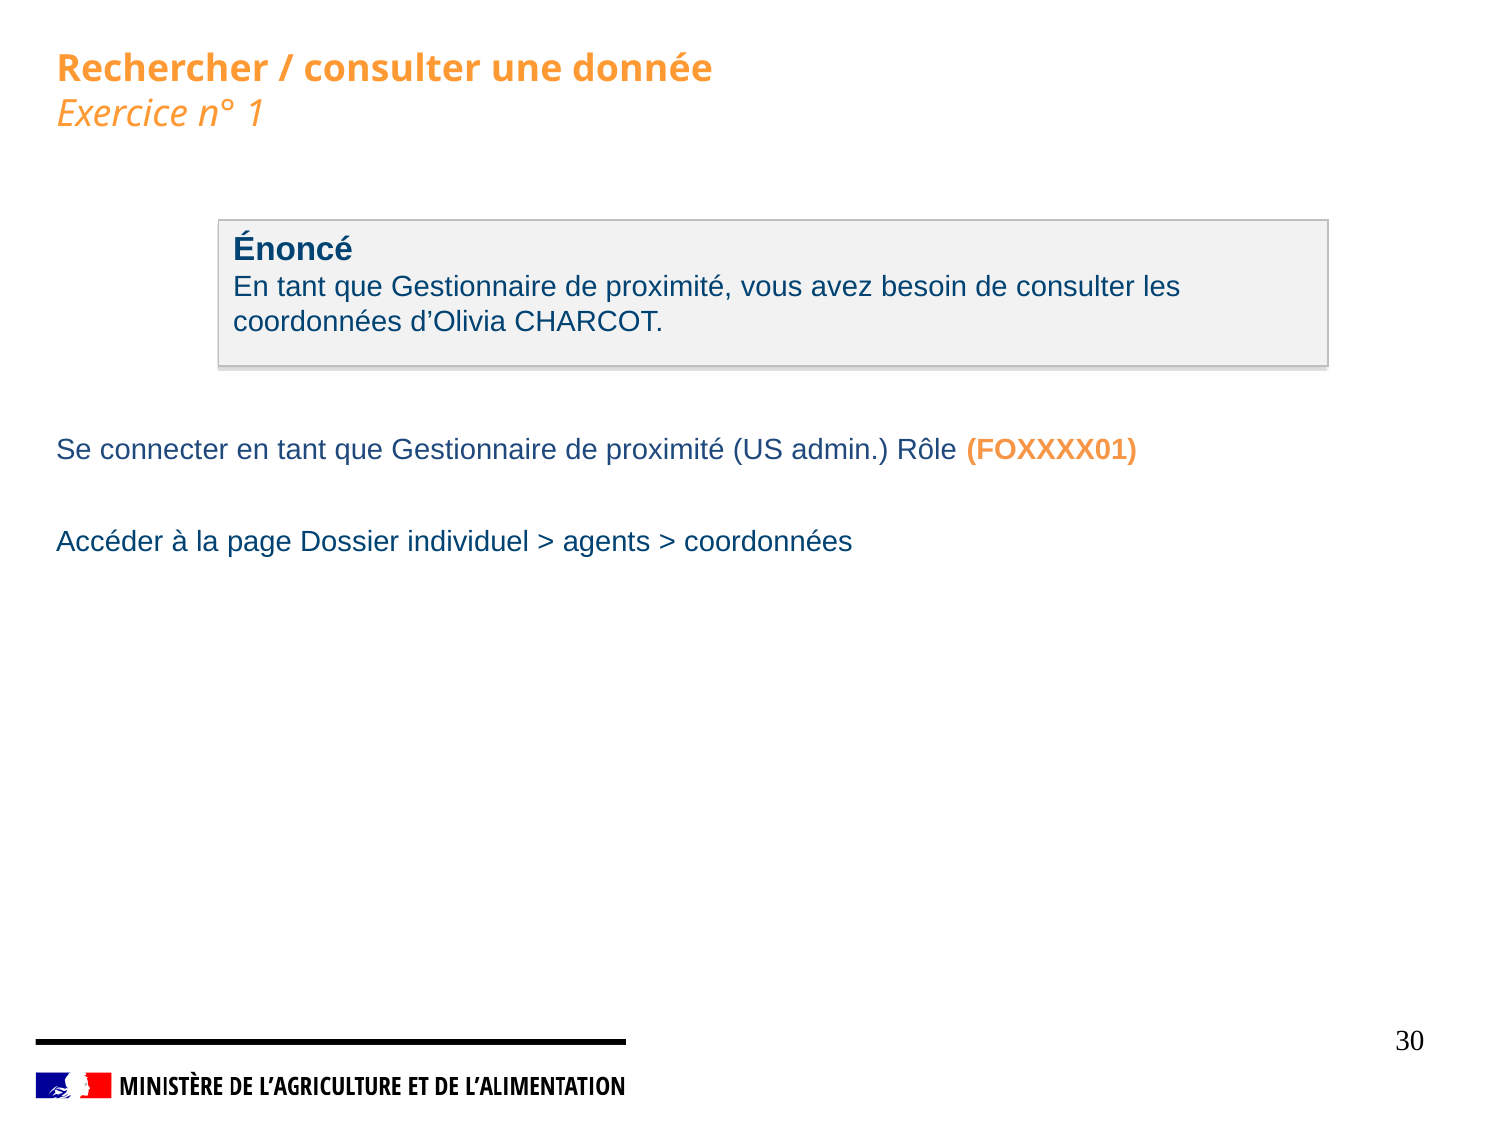

Rechercher / consulter une donnée
Exercice n° 1
Se connecter en tant que Gestionnaire de proximité (US admin.) Rôle (FOXXXX01)
Accéder à la page Dossier individuel > agents > coordonnées
Énoncé
En tant que Gestionnaire de proximité, vous avez besoin de consulter les coordonnées d’Olivia CHARCOT.